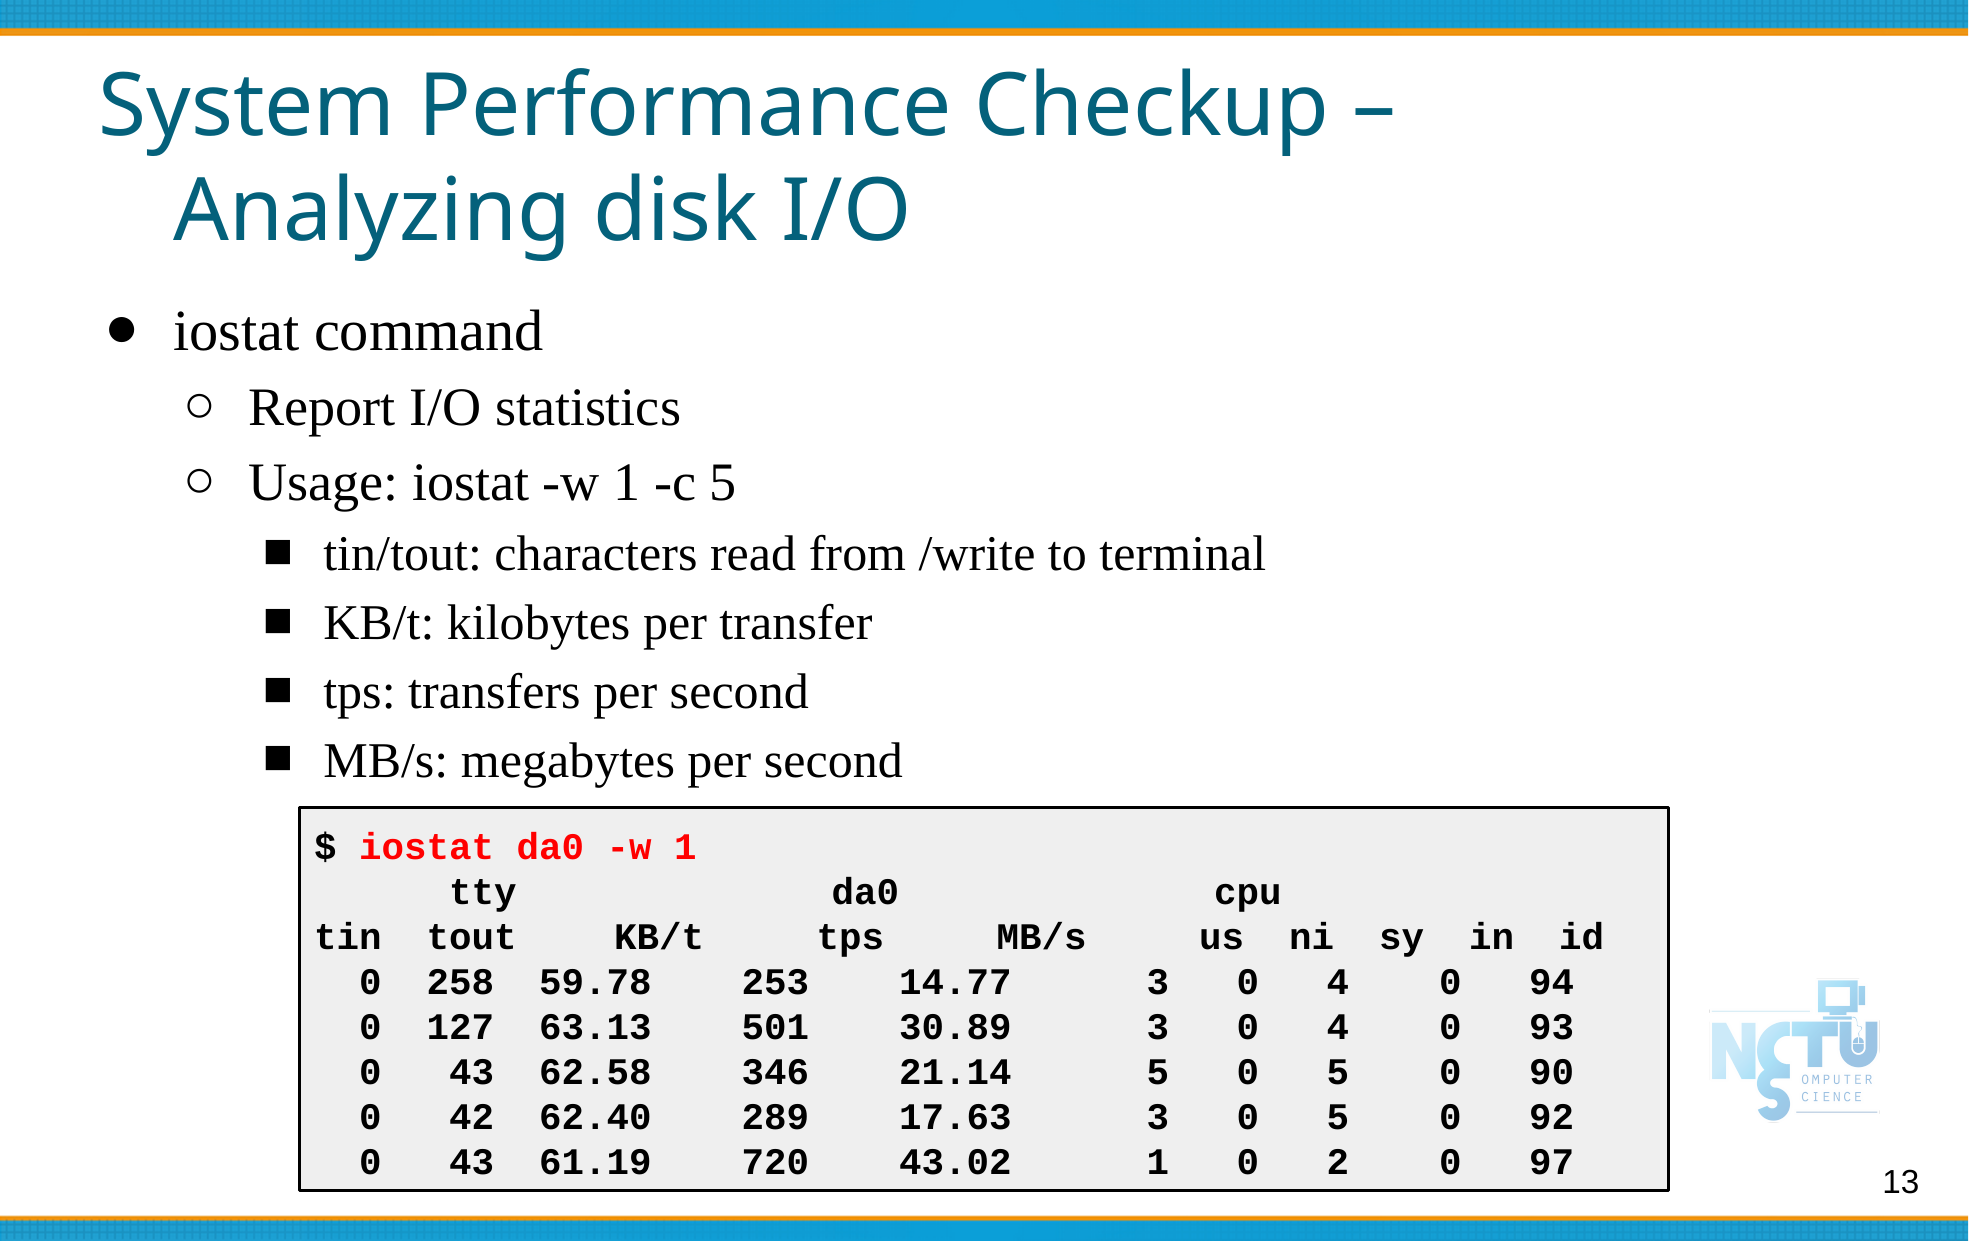

# System Performance Checkup – Analyzing disk I/O
iostat command
Report I/O statistics
Usage: iostat -w 1 -c 5
tin/tout: characters read from /write to terminal
KB/t: kilobytes per transfer
tps: transfers per second
MB/s: megabytes per second
$ iostat da0 -w 1
 tty da0 cpu
tin tout 	KB/t tps MB/s us ni sy in id
 0 258 	59.78 253 14.77 3 0 4 0 94
 0 127 	63.13 501 30.89 3 0 4 0 93
 0 43 	62.58 346 21.14 5 0 5 0 90
 0 42 	62.40 289 17.63 3 0 5 0 92
 0 43 	61.19 720 43.02 1 0 2 0 97